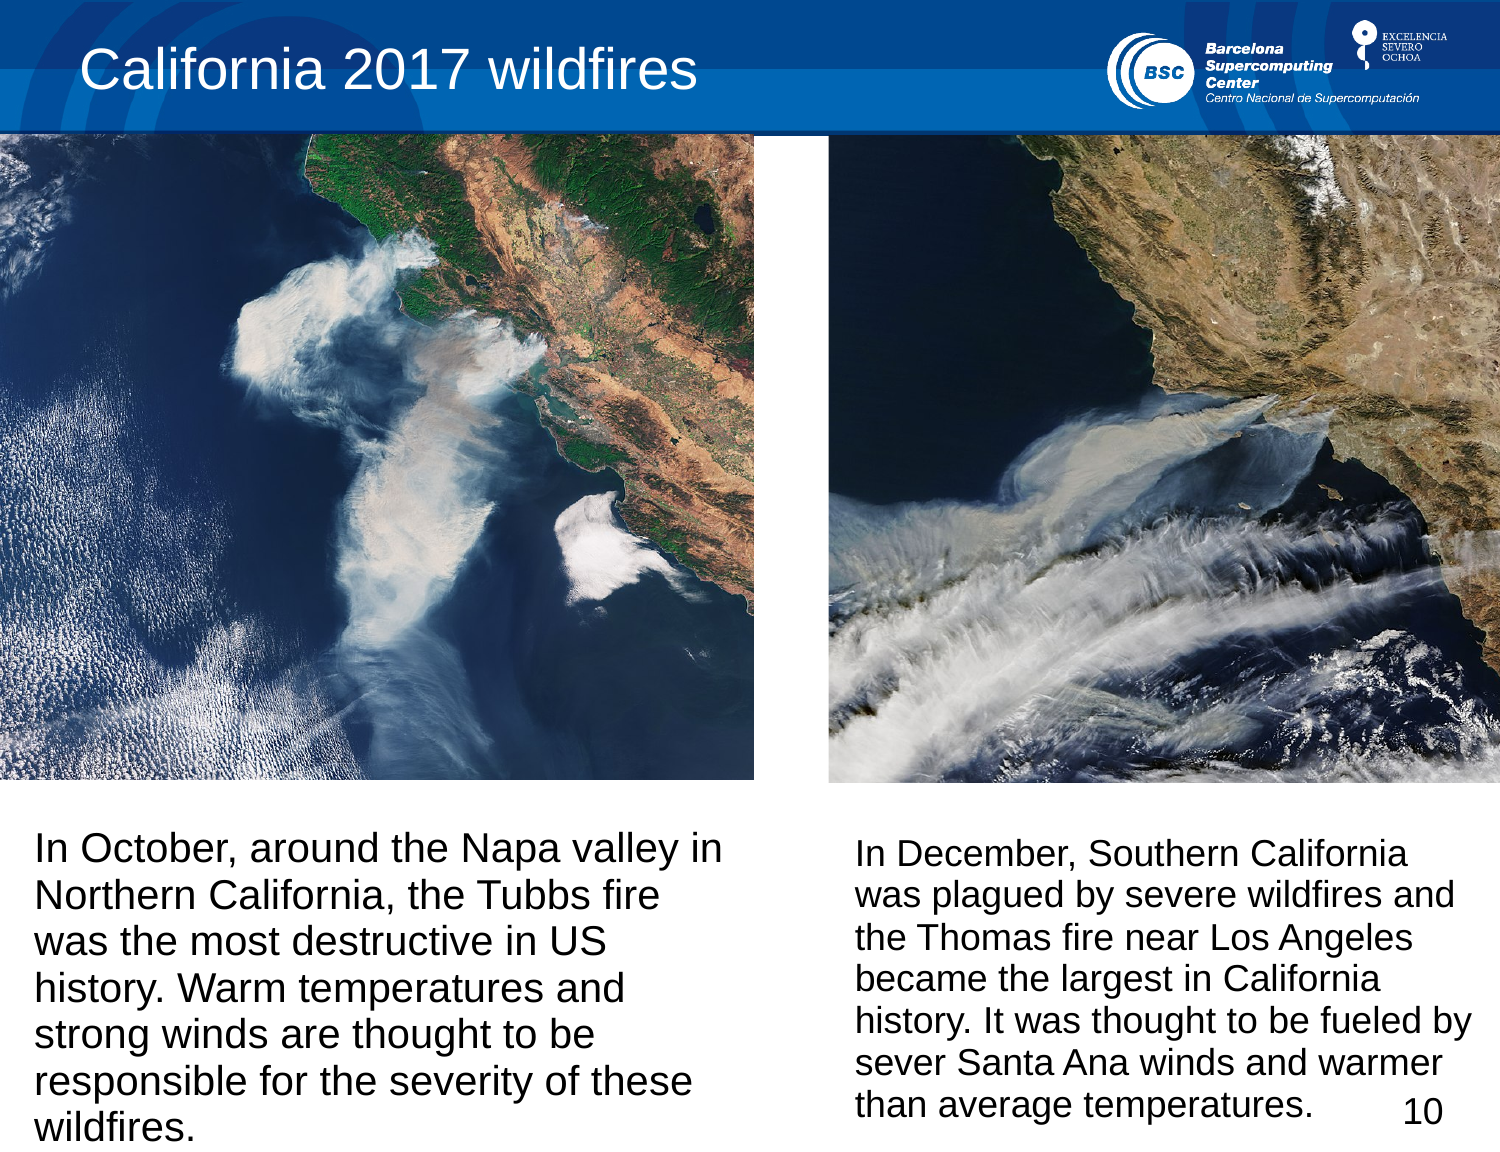

# California 2017 wildfires
In October, around the Napa valley in Northern California, the Tubbs fire was the most destructive in US history. Warm temperatures and strong winds are thought to be responsible for the severity of these wildfires.
In December, Southern California was plagued by severe wildfires and the Thomas fire near Los Angeles became the largest in California history. It was thought to be fueled by sever Santa Ana winds and warmer than average temperatures.